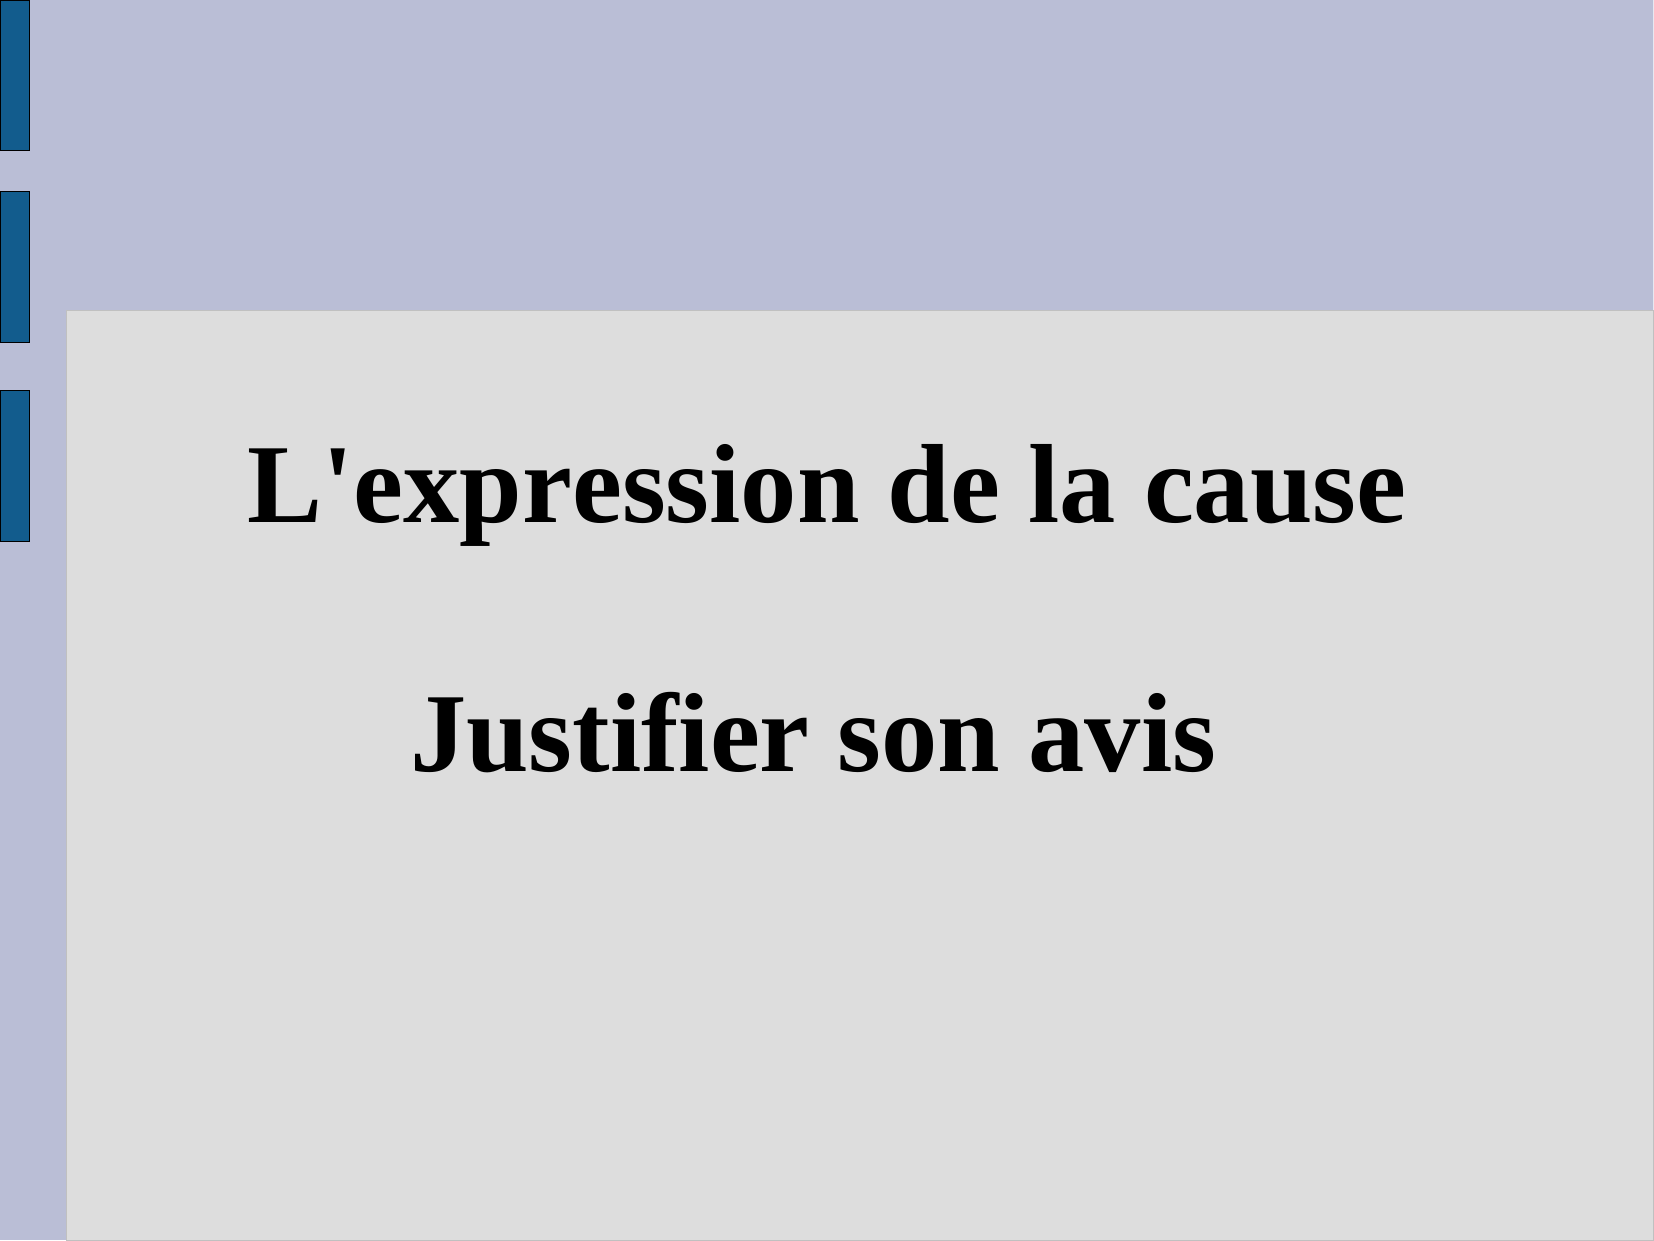

# L'expression de la cause
Justifier son avis